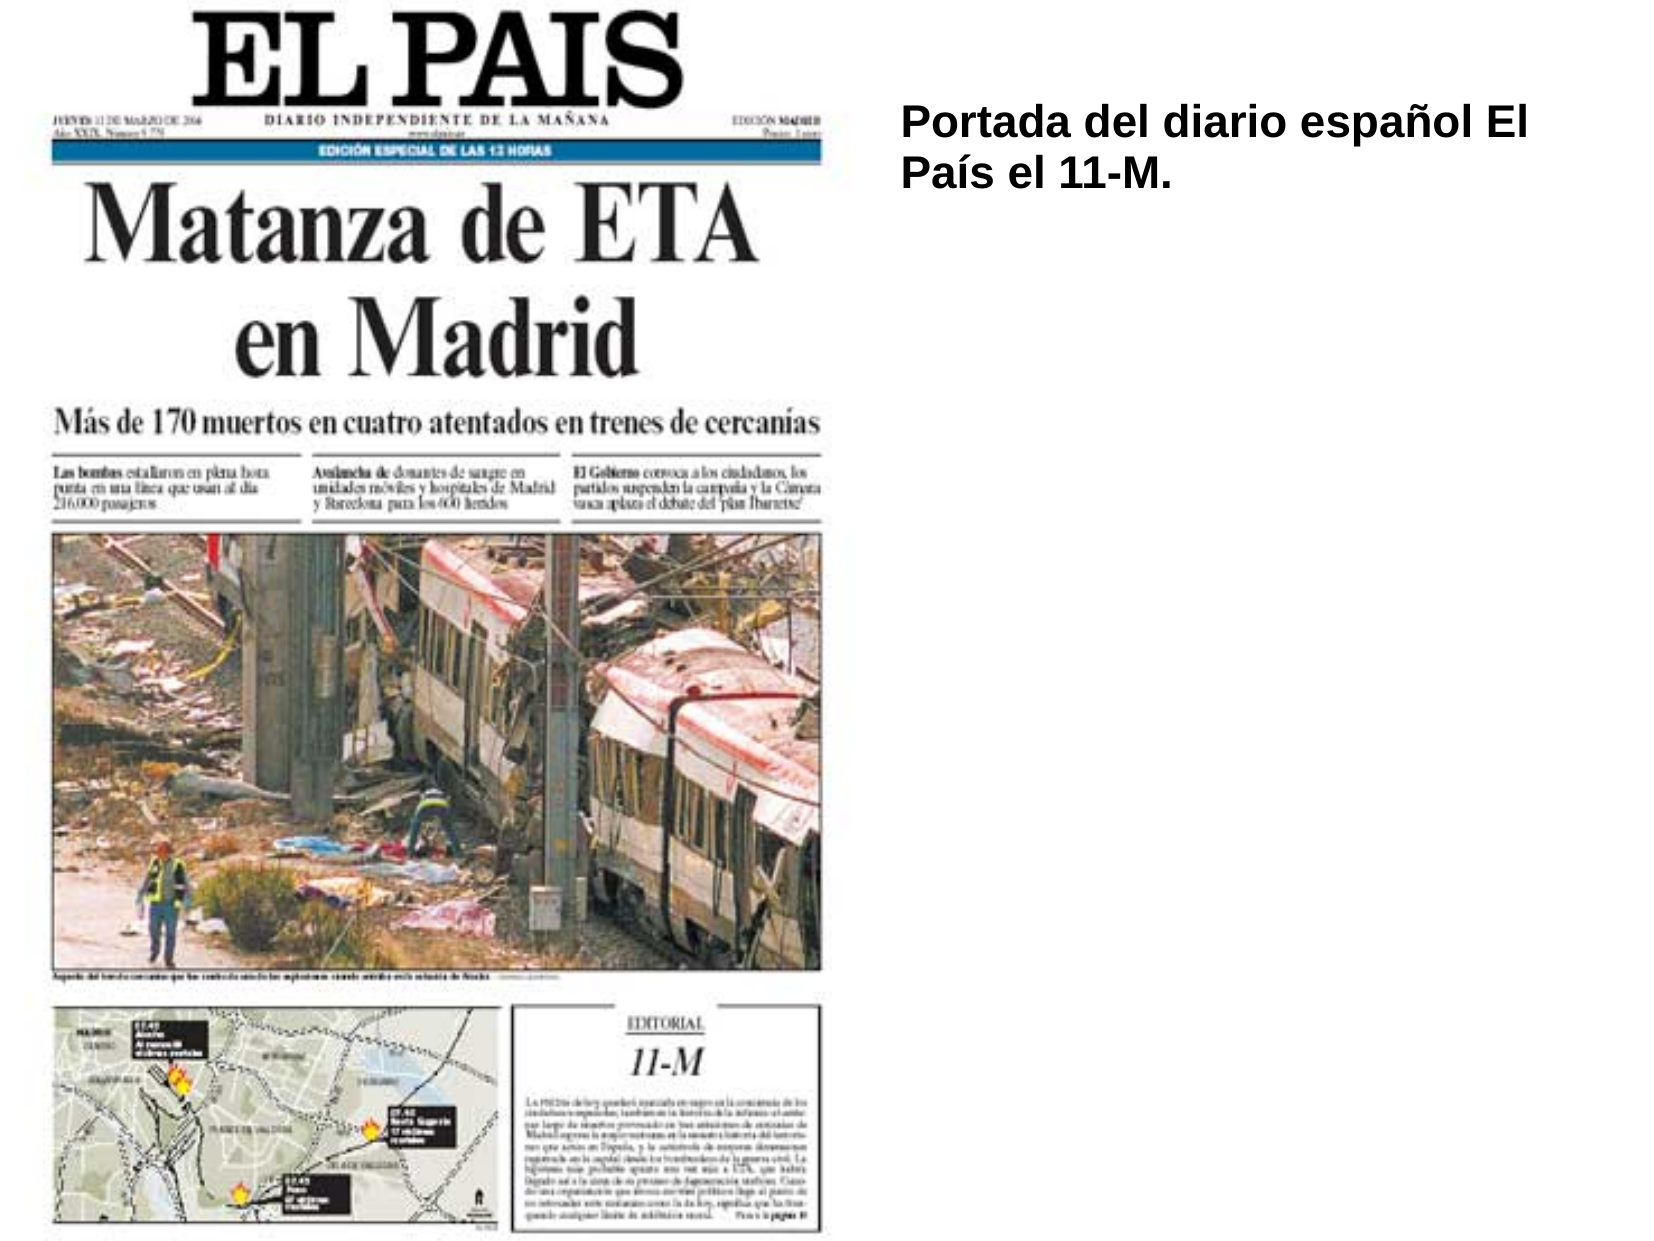

Portada del diario español El País el 11-M.